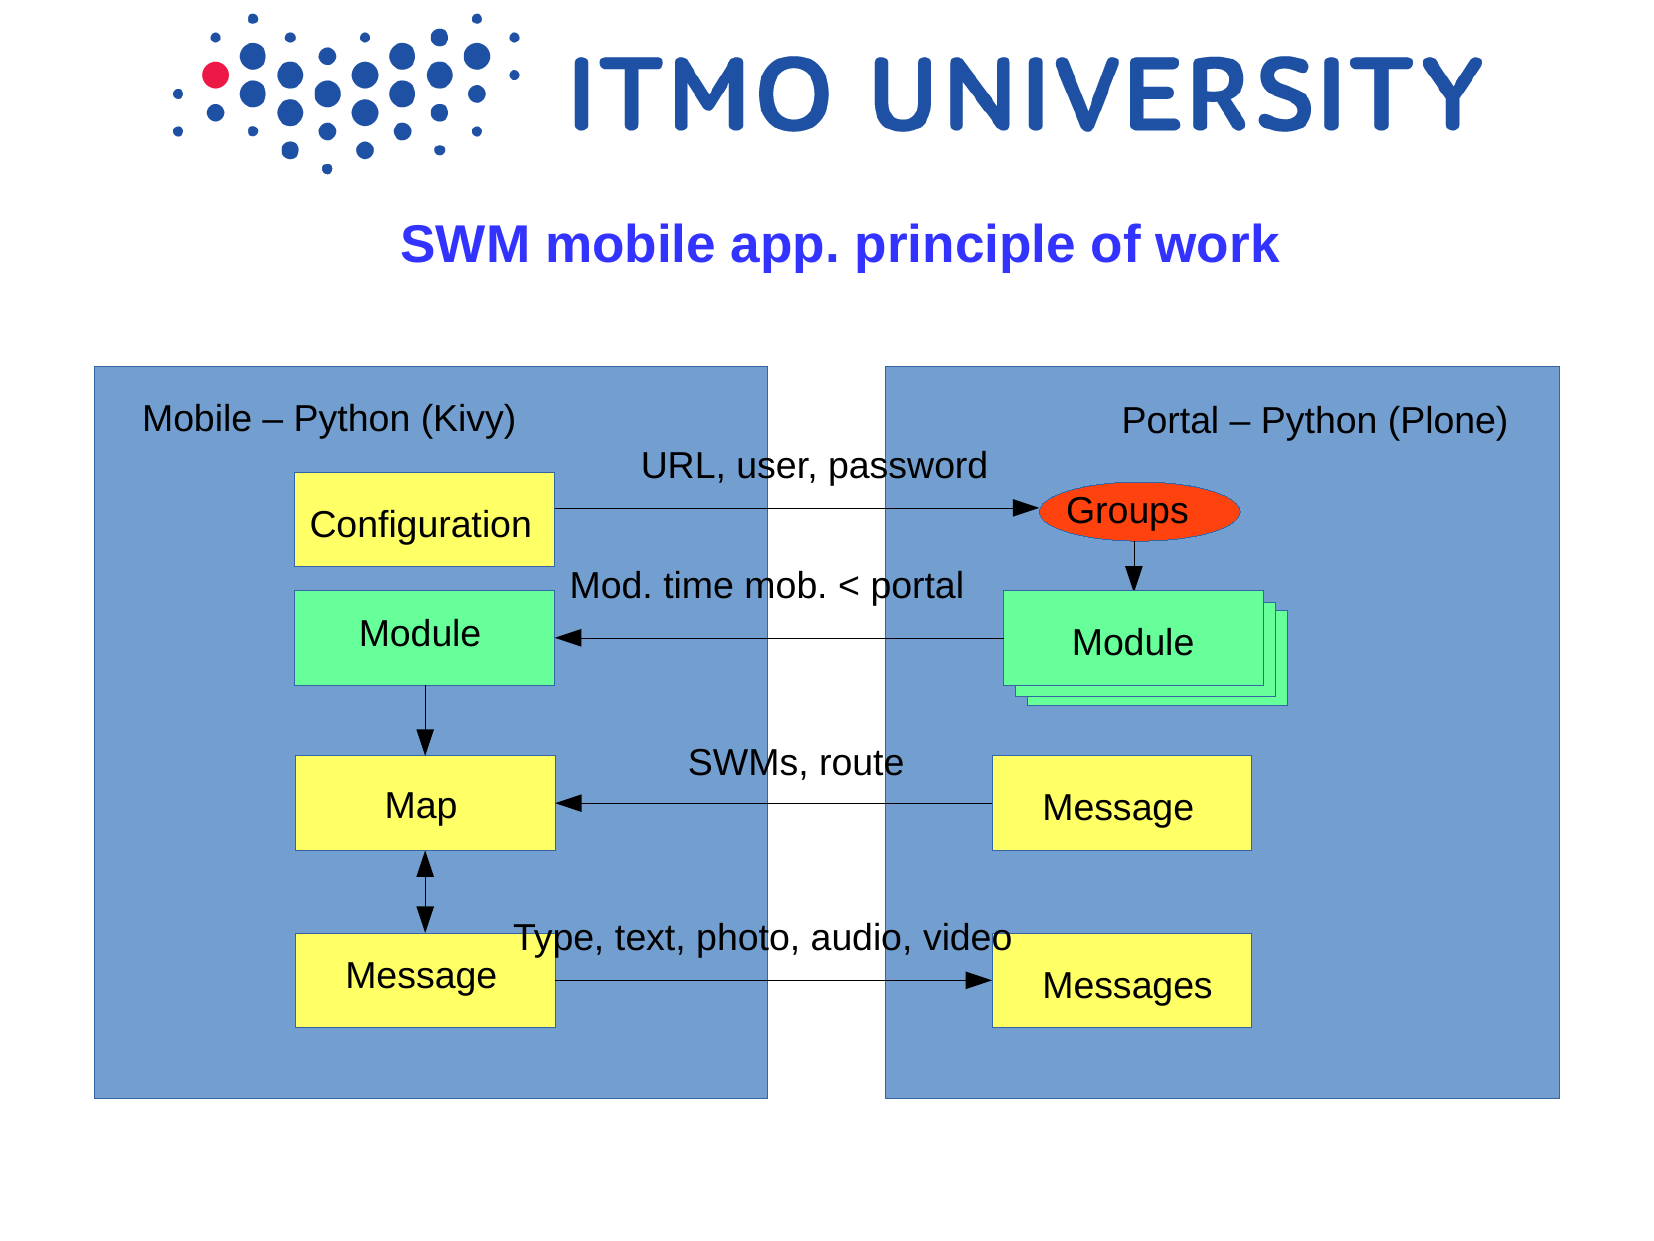

# SWM mobile app. principle of work
Mobile – Python (Kivy)
Portal – Python (Plone)
URL, user, password
Groups
Configuration
Mod. time mob. < portal
Module
Module
SWMs, route
Map
Message
Type, text, photo, audio, video
Message
Messages